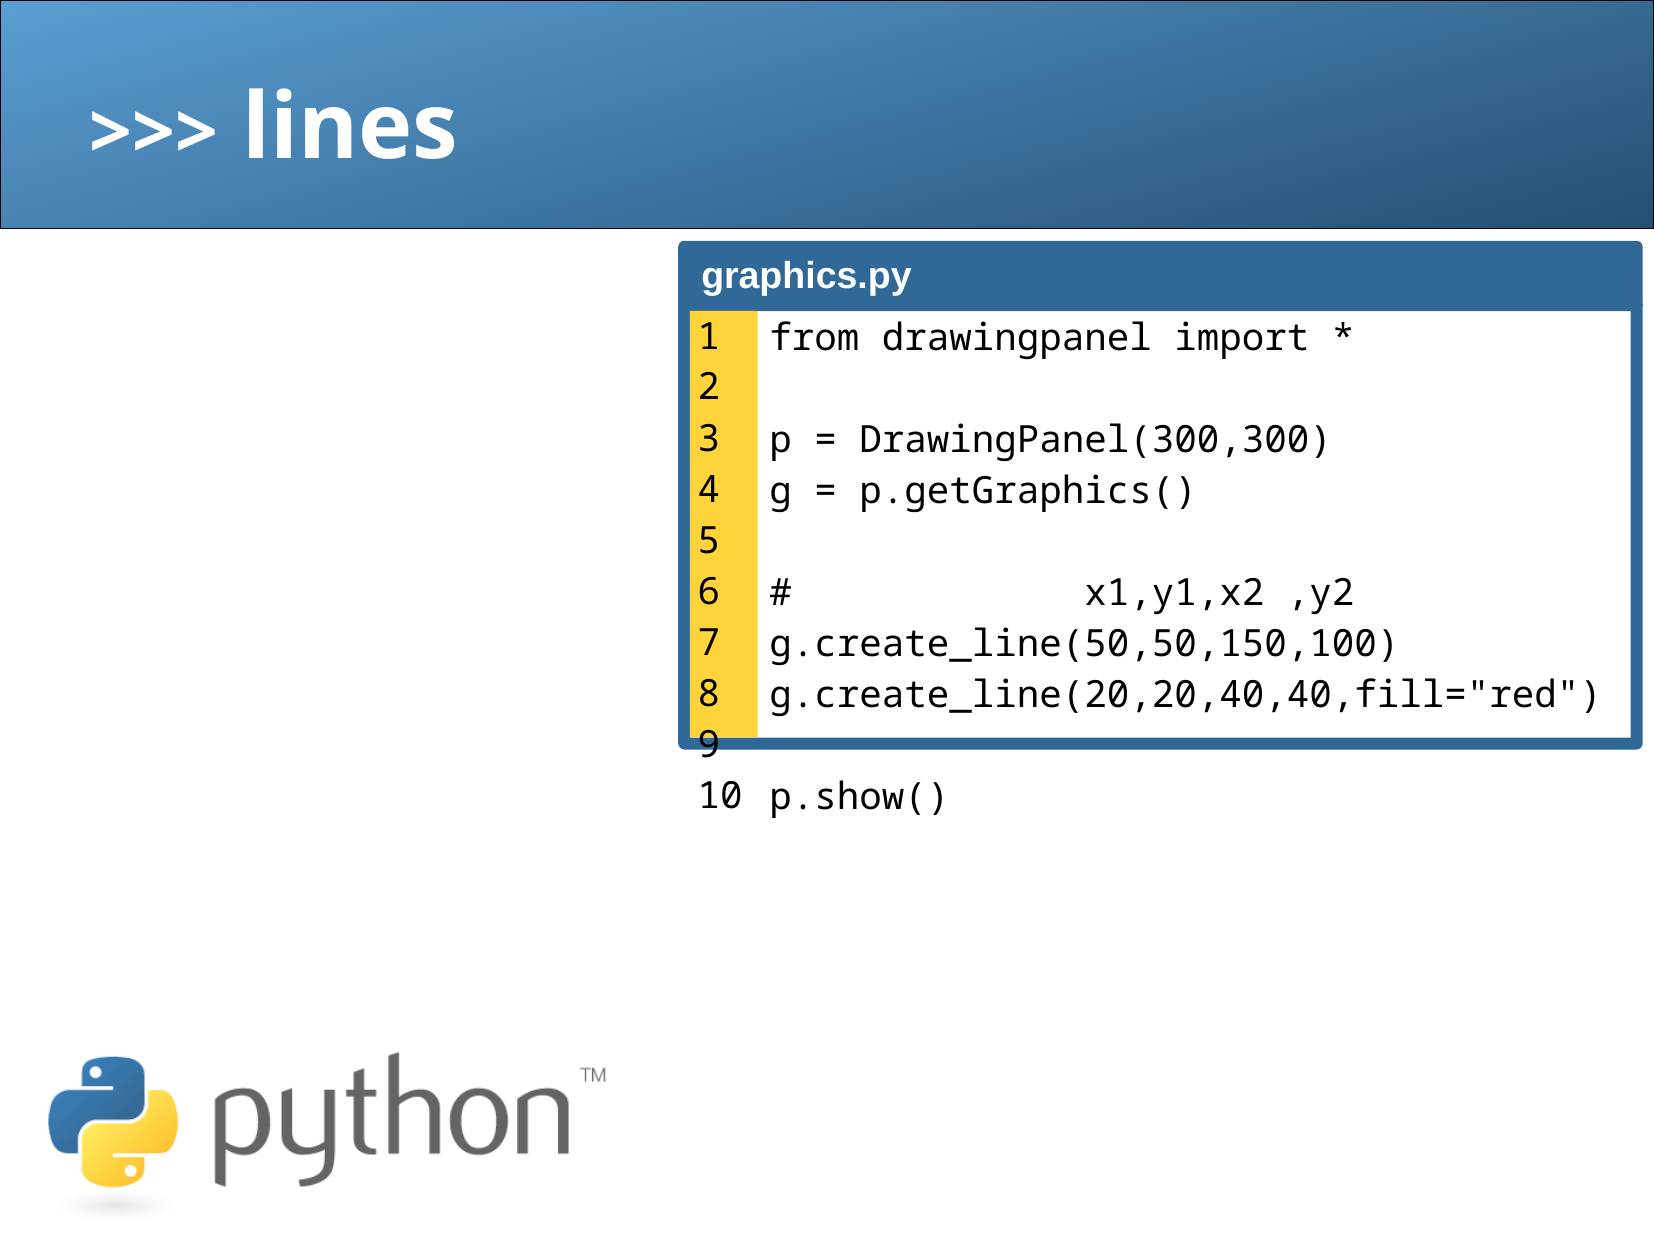

>>> lines
graphics.py
1
2
3
4
5
6
7
8
9
10
from drawingpanel import *
p = DrawingPanel(300,300)
g = p.getGraphics()
# x1,y1,x2 ,y2
g.create_line(50,50,150,100)
g.create_line(20,20,40,40,fill="red")
p.show()